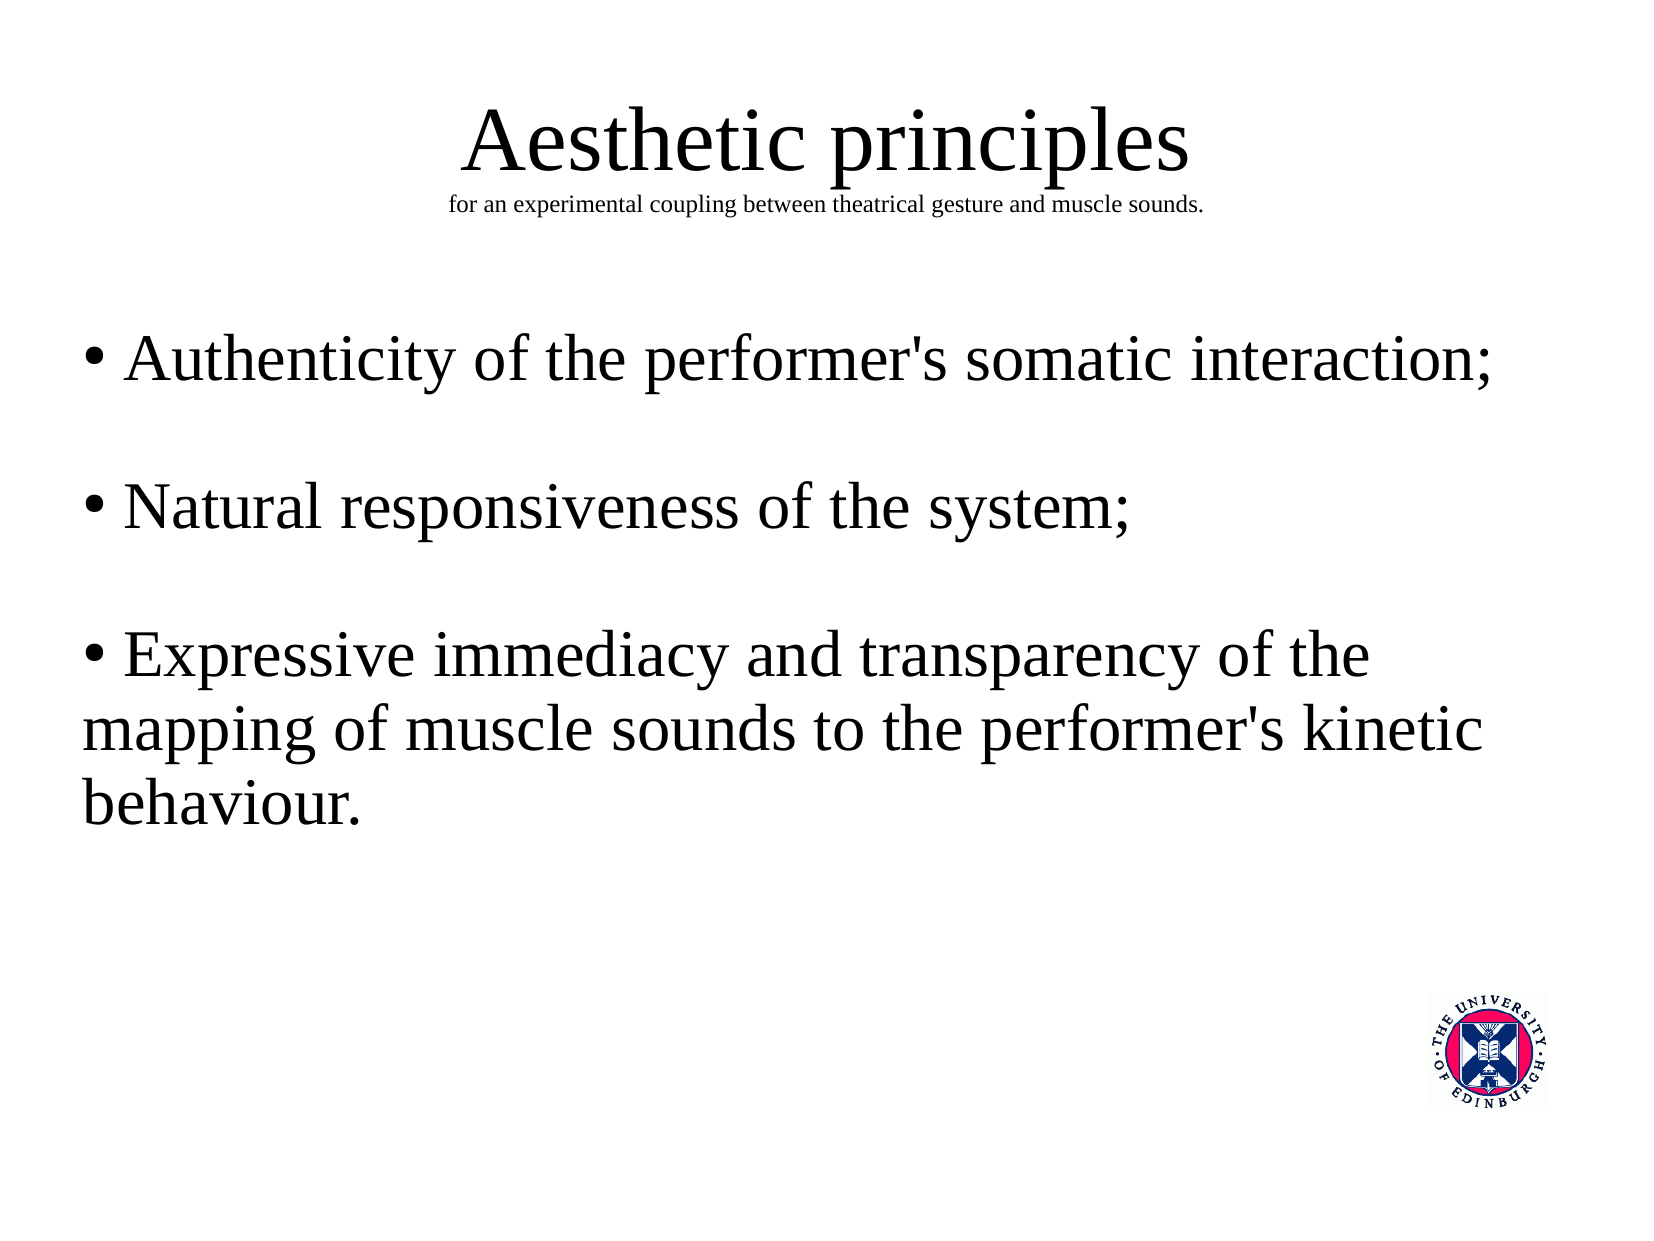

# Aesthetic principles for an experimental coupling between theatrical gesture and muscle sounds.
 Authenticity of the performer's somatic interaction;
 Natural responsiveness of the system;
 Expressive immediacy and transparency of the mapping of muscle sounds to the performer's kinetic behaviour.